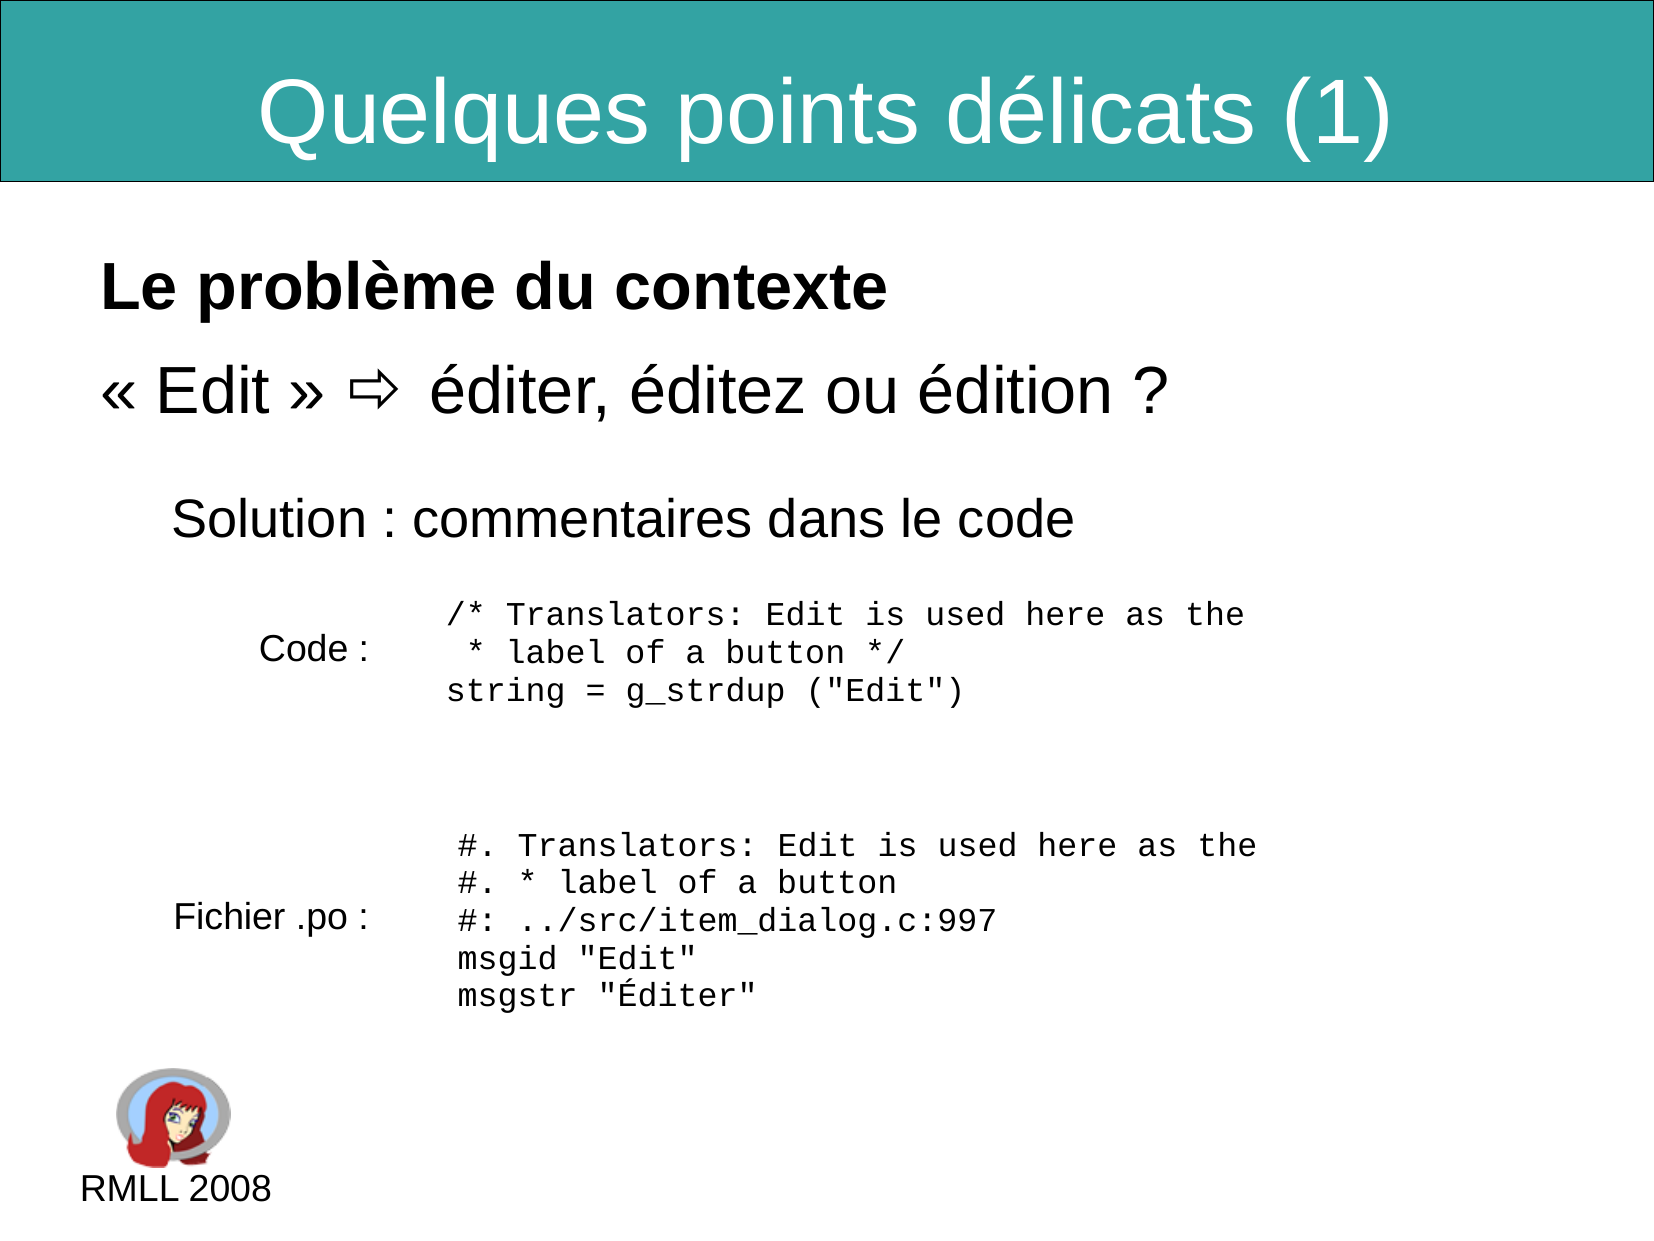

# Quelques points délicats (1)
Le problème du contexte
« Edit »  éditer, éditez ou édition ?
Solution : commentaires dans le code
/* Translators: Edit is used here as the
 * label of a button */
string = g_strdup ("Edit")
Code :
#. Translators: Edit is used here as the
#. * label of a button
#: ../src/item_dialog.c:997
msgid "Edit"
msgstr "Éditer"
Fichier .po :